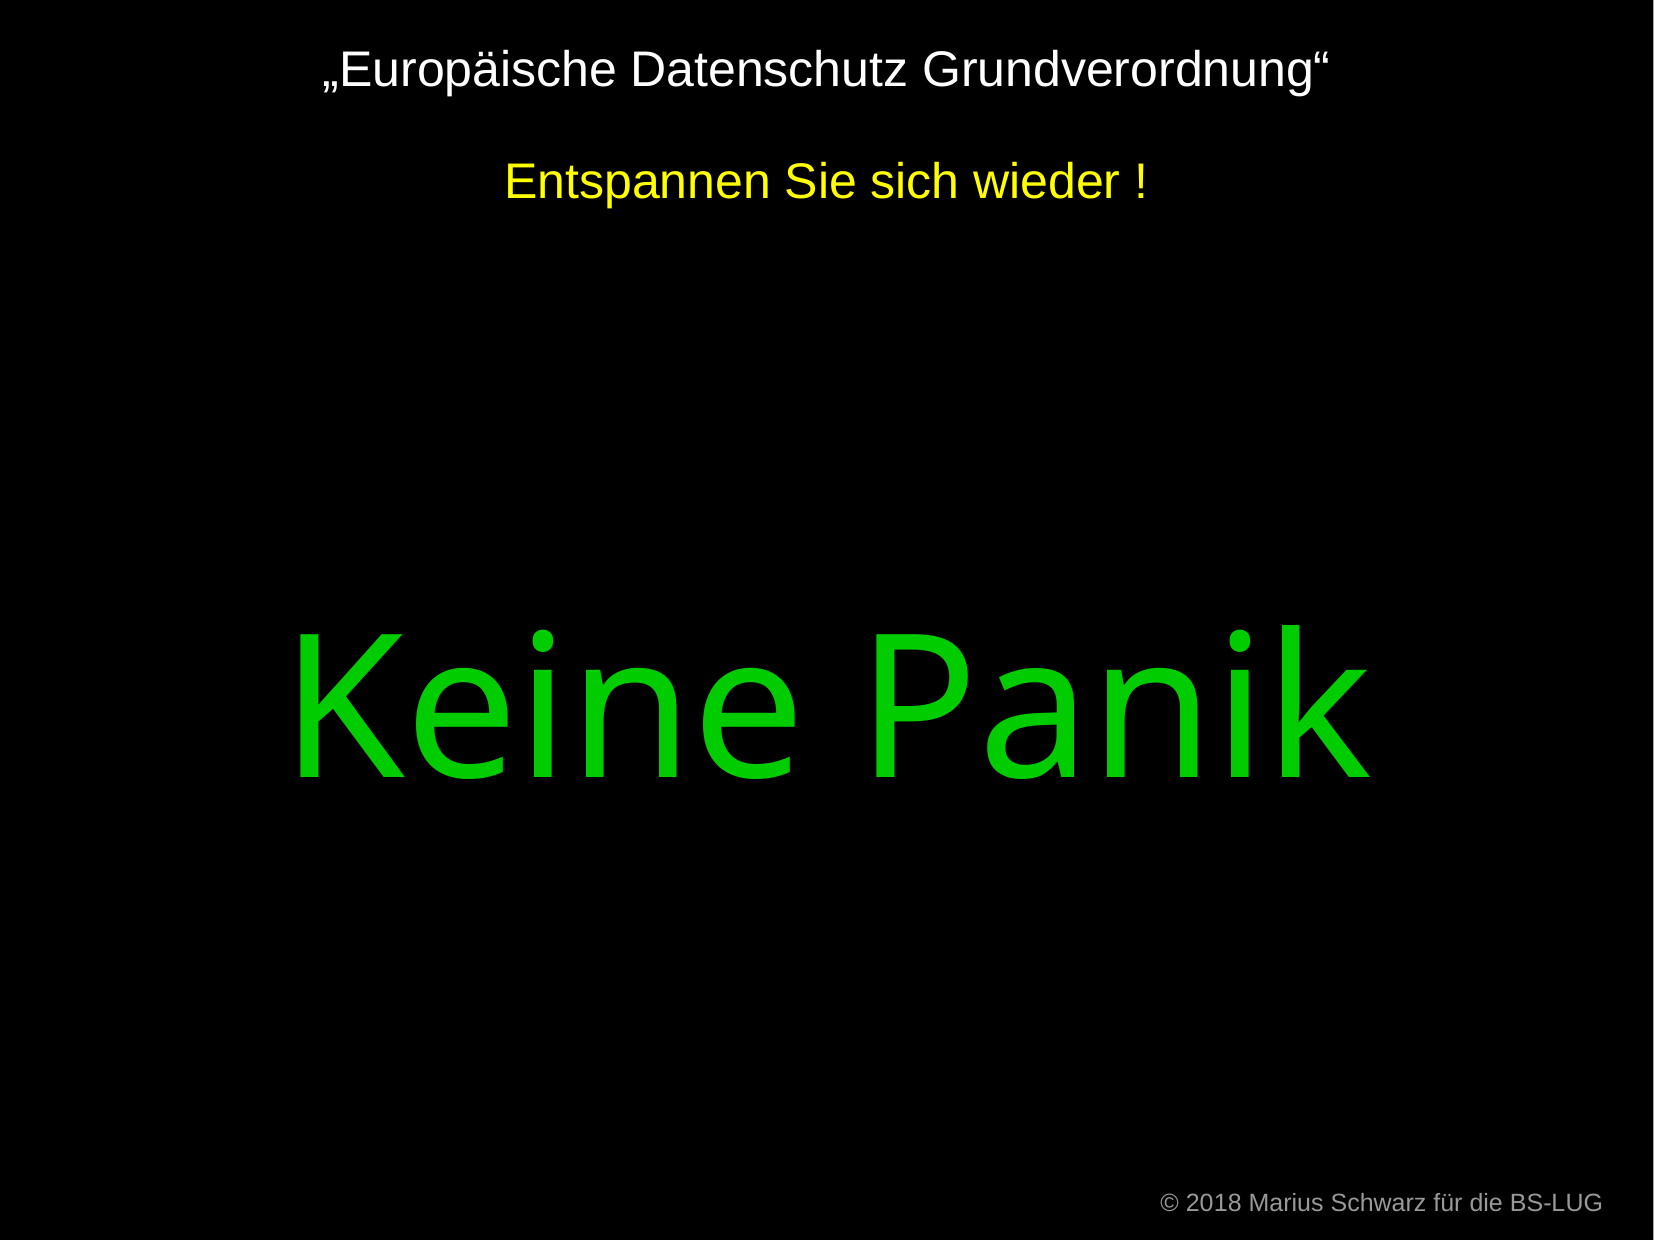

# „Europäische Datenschutz Grundverordnung“ Entspannen Sie sich wieder !
Keine Panik
© 2018 Marius Schwarz für die BS-LUG